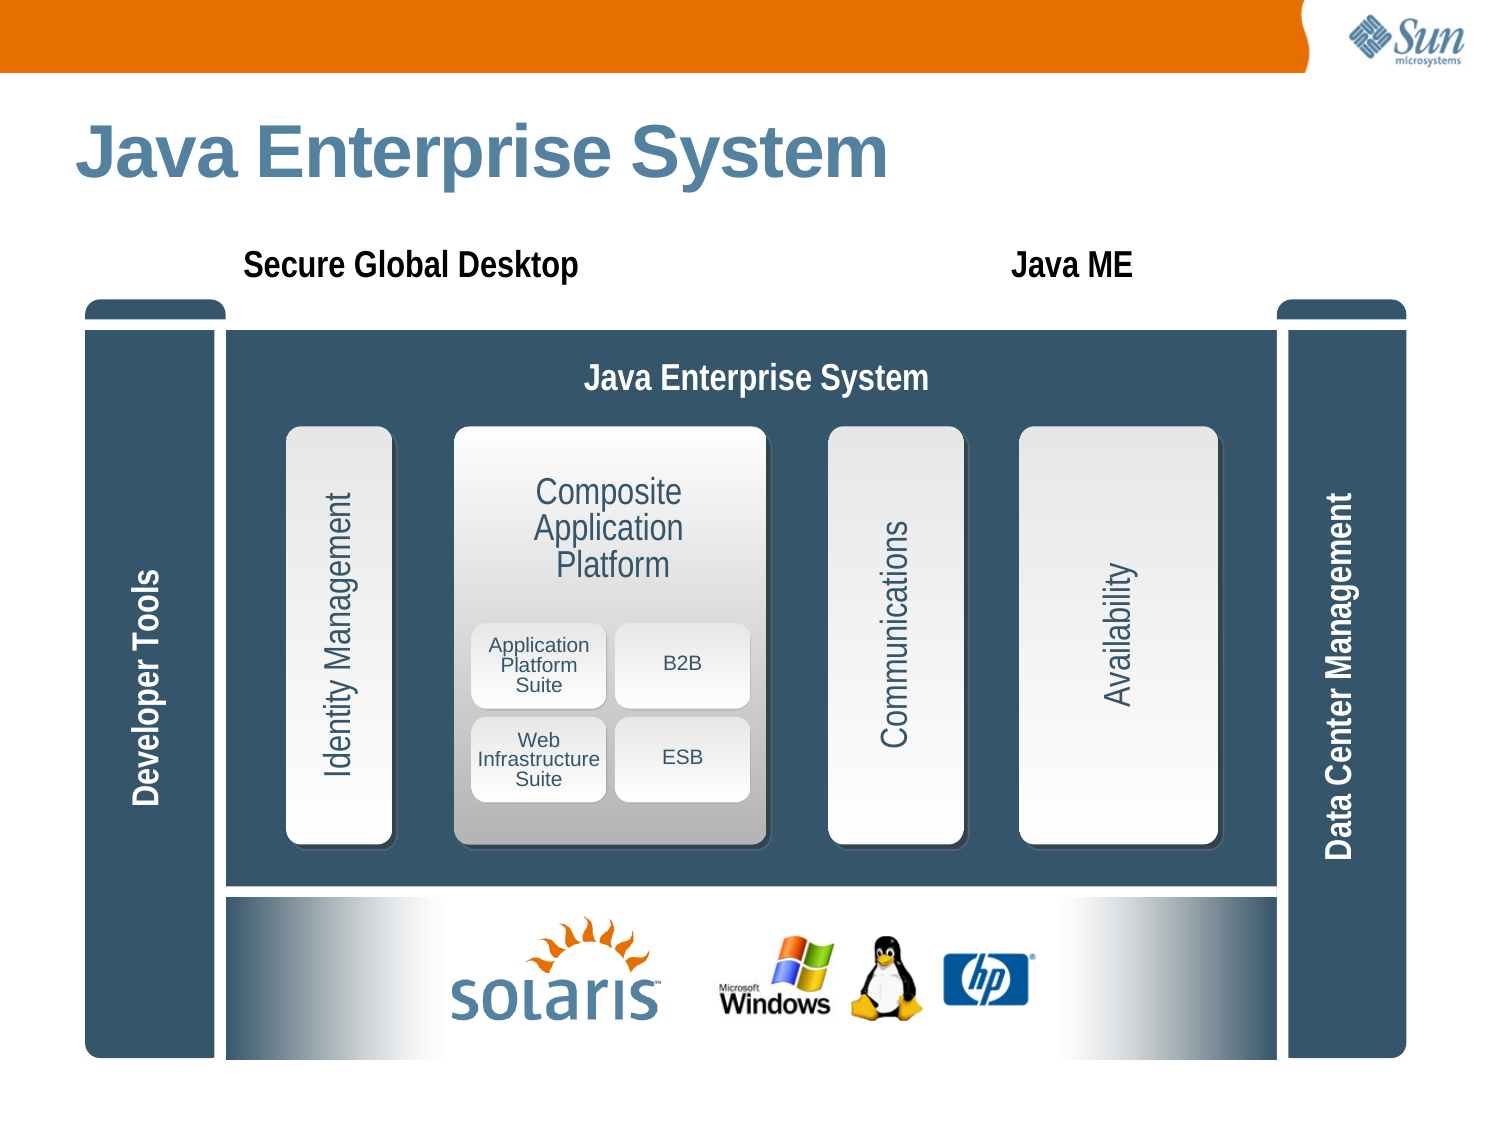

# Java Enterprise System
Secure Global Desktop
Java ME
Java Enterprise System
Composite
Application
Platform
Availability
Communications
Identity Management
Application
Platform
Suite
Data Center Management
B2B
Developer Tools
Web
Infrastructure
Suite
ESB